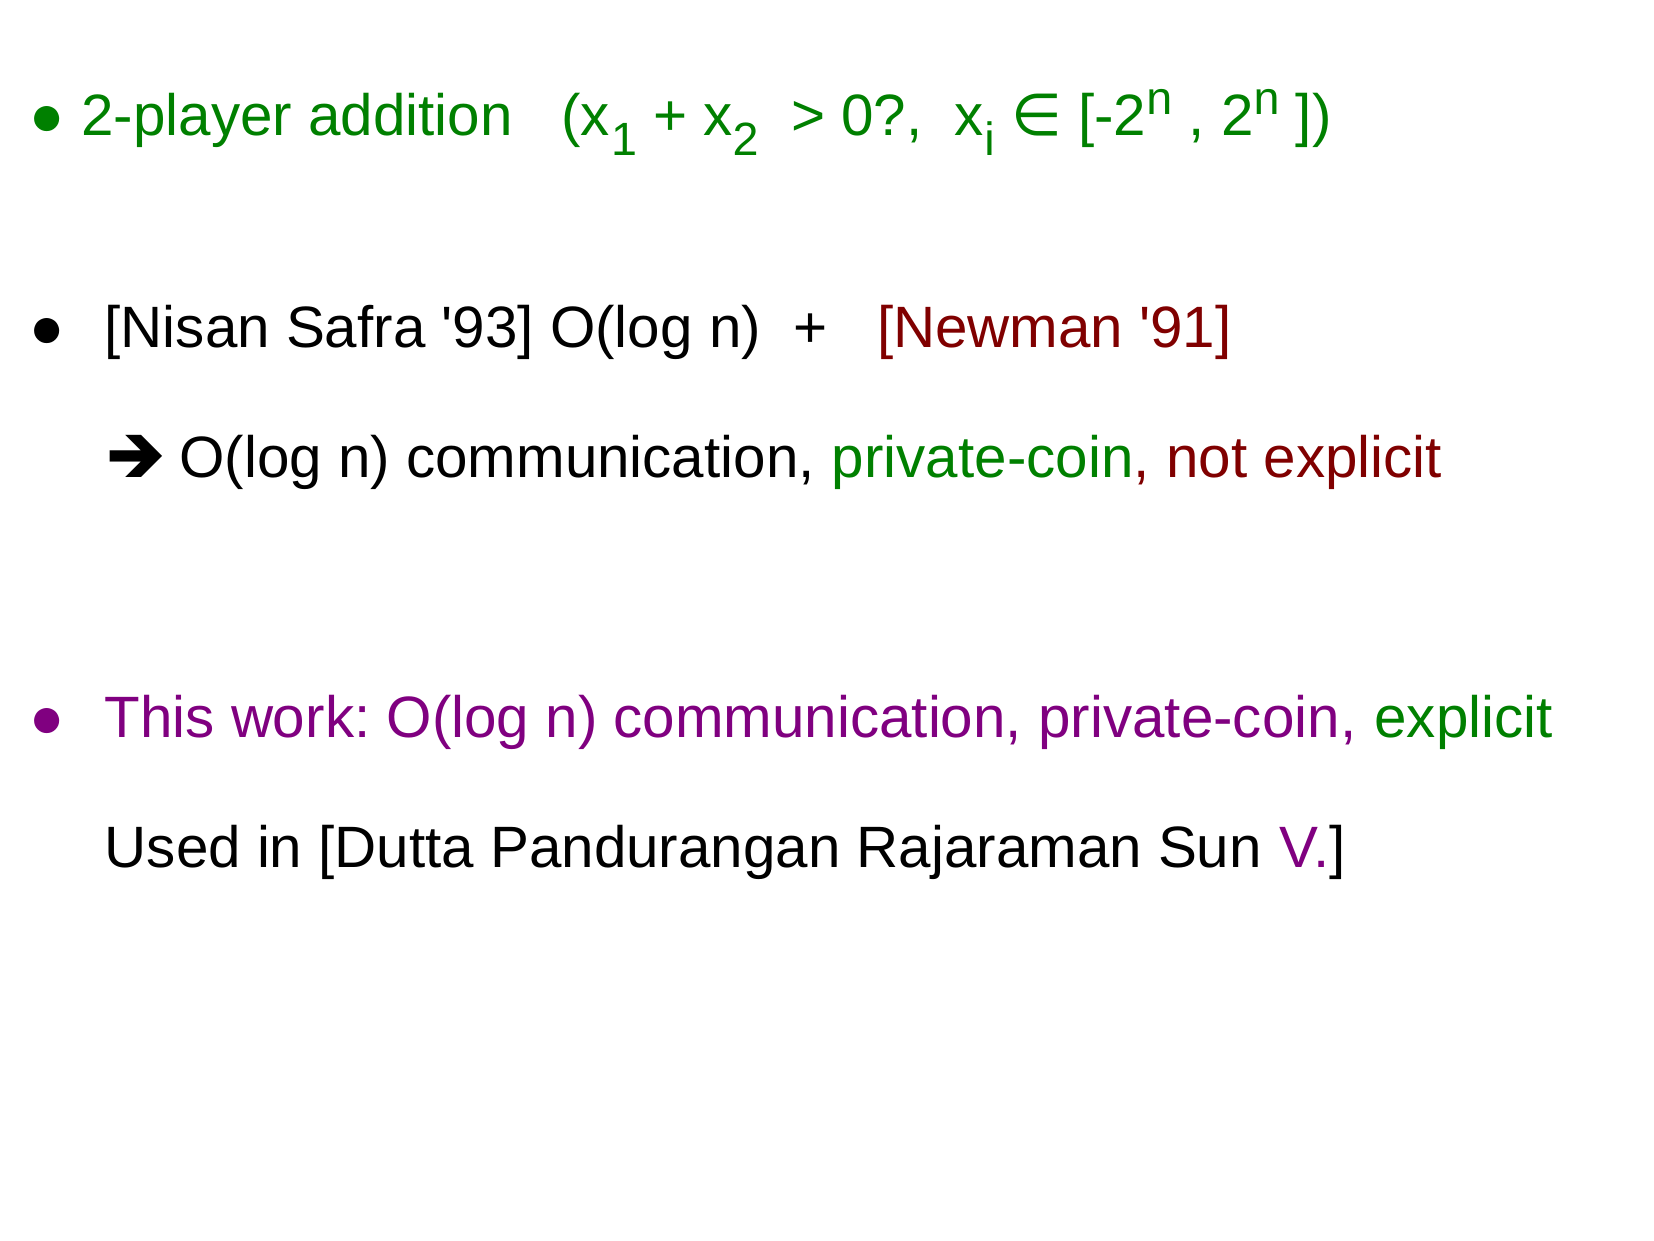

● 2-player addition (x1 + x2 > 0?, xi ∈ [-2n , 2n ])
●	[Nisan Safra '93] O(log n) + [Newman '91]
	 O(log n) communication, private-coin, not explicit
● 	This work: O(log n) communication, private-coin, explicit
	Used in [Dutta Pandurangan Rajaraman Sun V.]
#